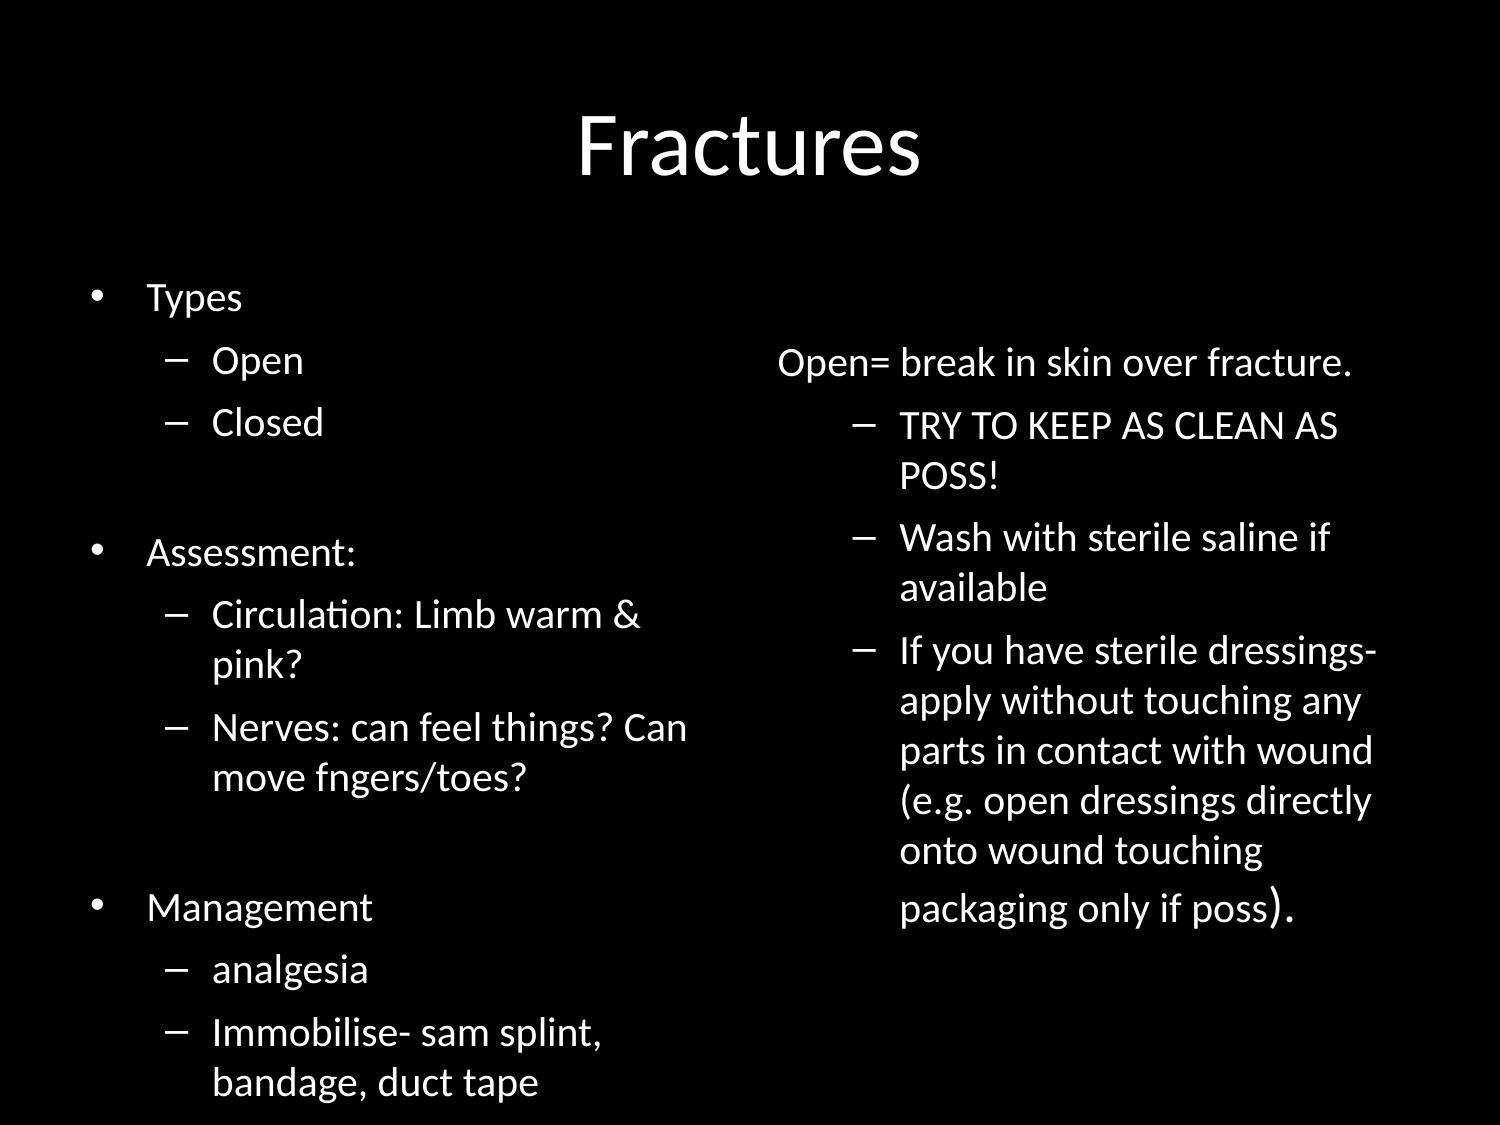

# Fractures
Types
Open
Closed
Assessment:
Circulation: Limb warm & pink?
Nerves: can feel things? Can move fngers/toes?
Management
analgesia
Immobilise- sam splint, bandage, duct tape
Open= break in skin over fracture.
TRY TO KEEP AS CLEAN AS POSS!
Wash with sterile saline if available
If you have sterile dressings- apply without touching any parts in contact with wound (e.g. open dressings directly onto wound touching packaging only if poss).